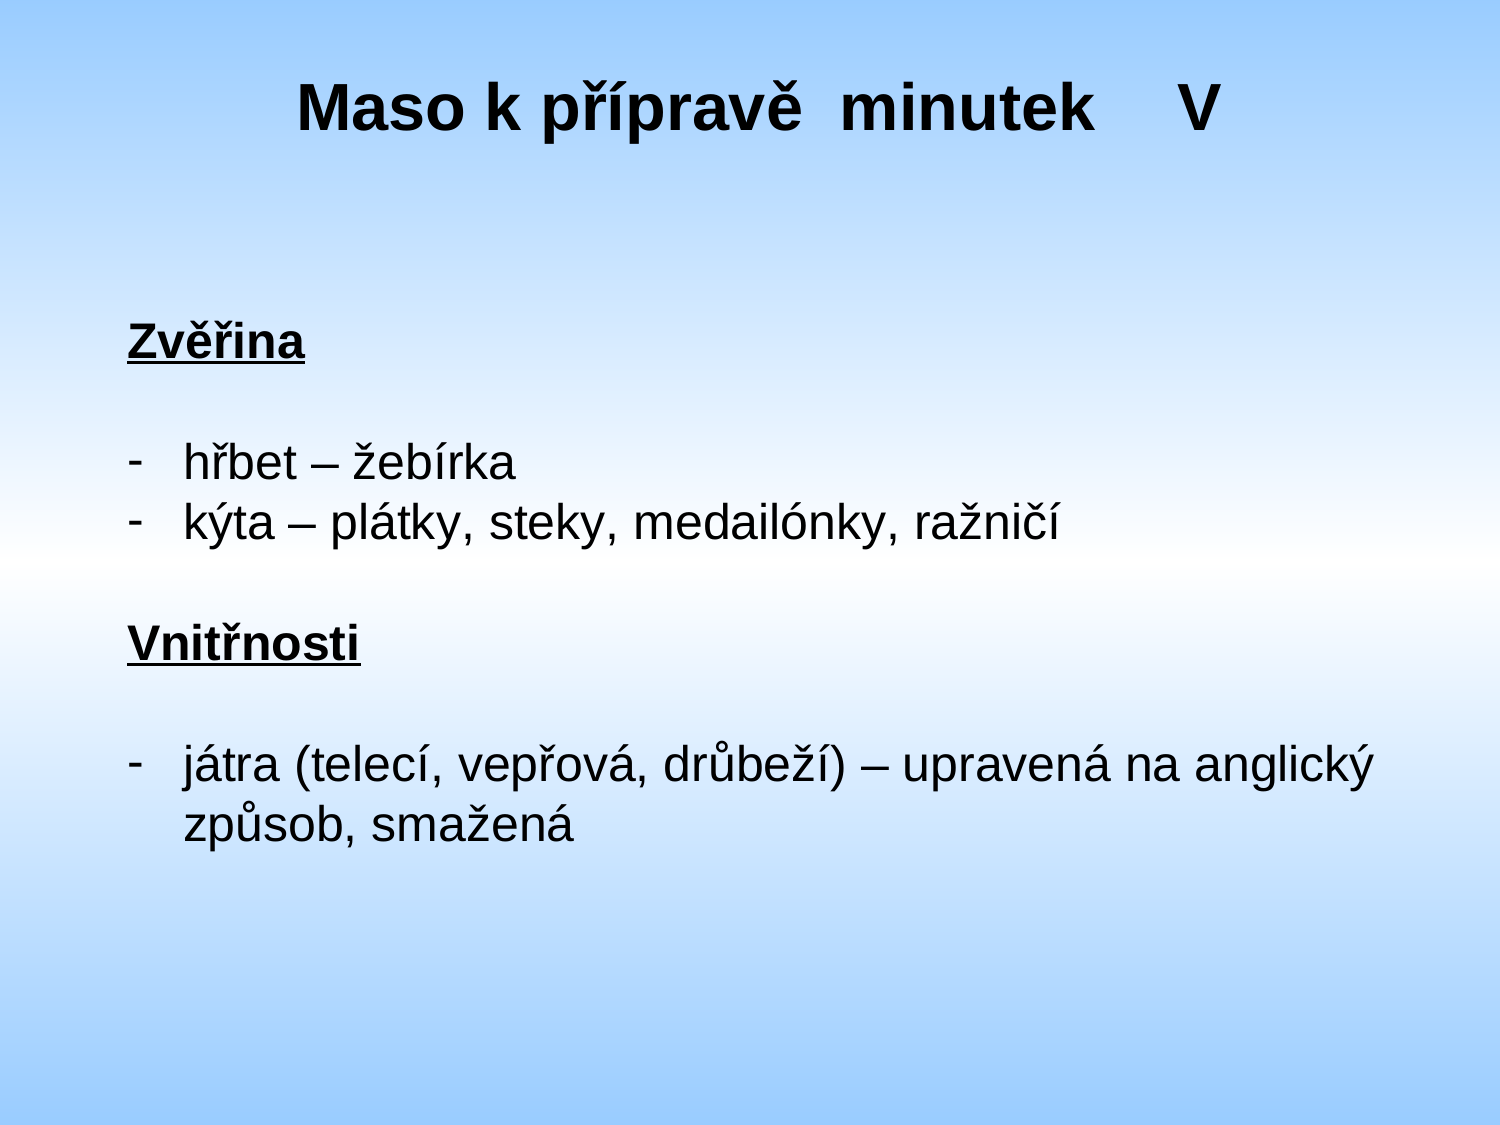

Maso k přípravě minutek	V
# Zvěřina
hřbet – žebírka
kýta – plátky, steky, medailónky, ražničí
Vnitřnosti
játra (telecí, vepřová, drůbeží) – upravená na anglický
 způsob, smažená